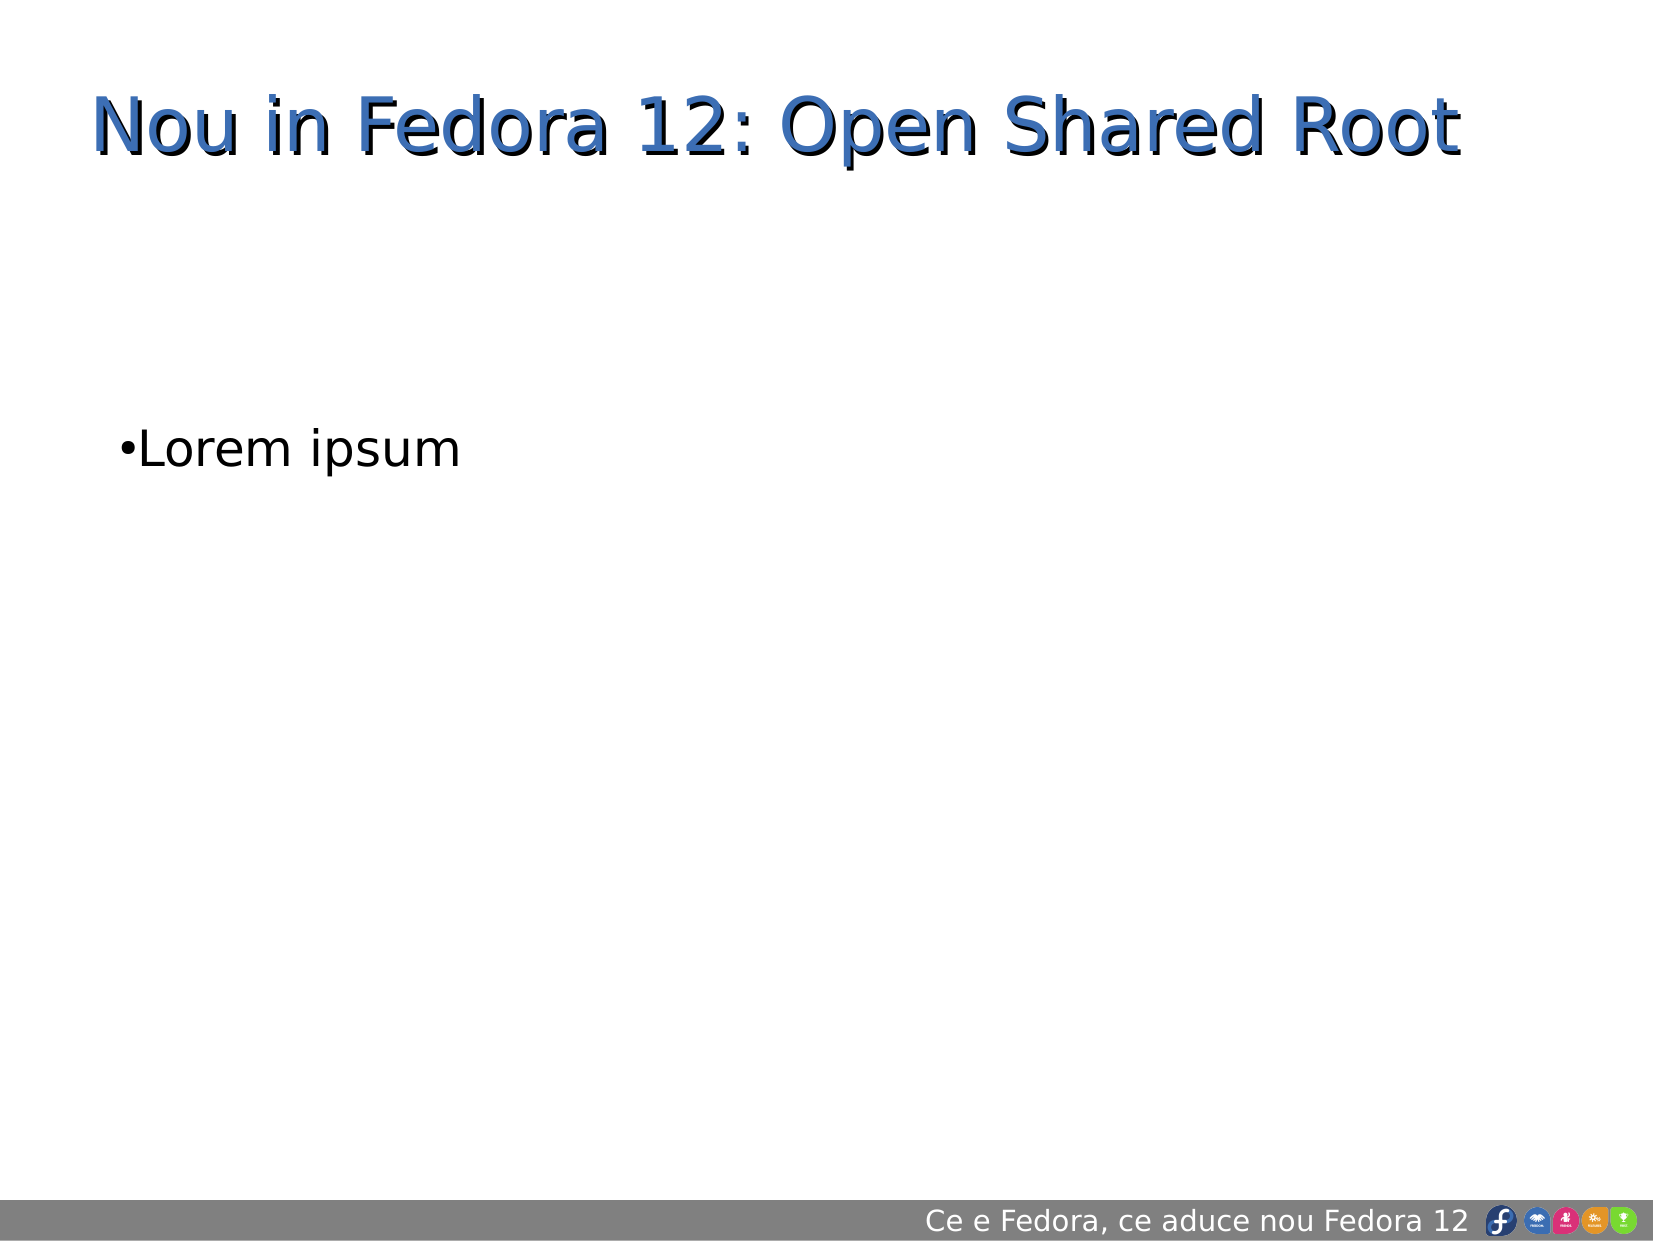

Nou in Fedora 12: Open Shared Root
Lorem ipsum
Ce e Fedora, ce aduce nou Fedora 12